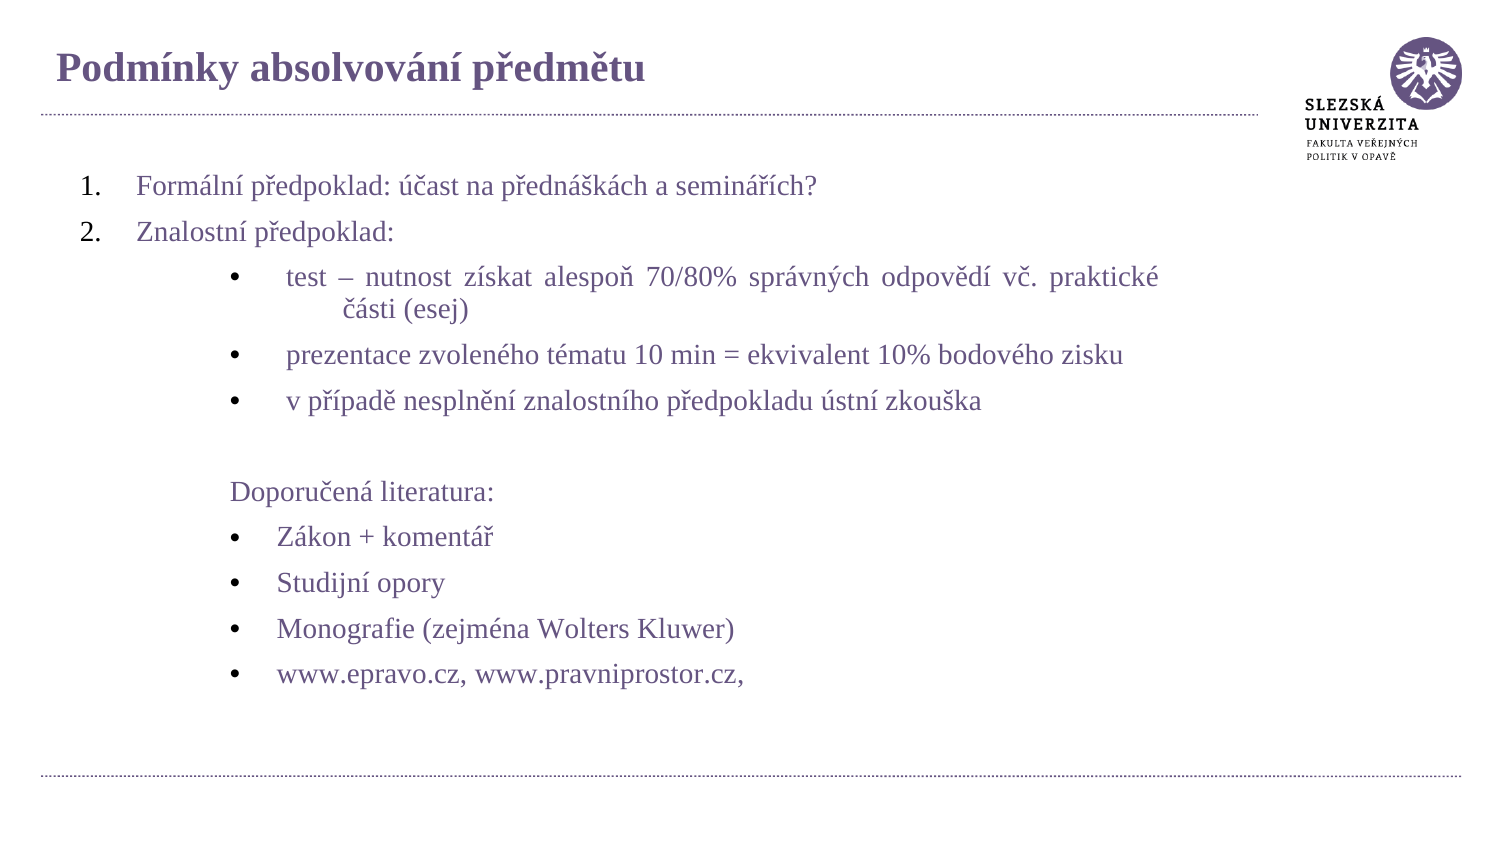

# Podmínky absolvování předmětu
Formální předpoklad: účast na přednáškách a seminářích?
Znalostní předpoklad:
test – nutnost získat alespoň 70/80% správných odpovědí vč. praktické části (esej)
prezentace zvoleného tématu 10 min = ekvivalent 10% bodového zisku
v případě nesplnění znalostního předpokladu ústní zkouška
Doporučená literatura:
Zákon + komentář
Studijní opory
Monografie (zejména Wolters Kluwer)
www.epravo.cz, www.pravniprostor.cz,